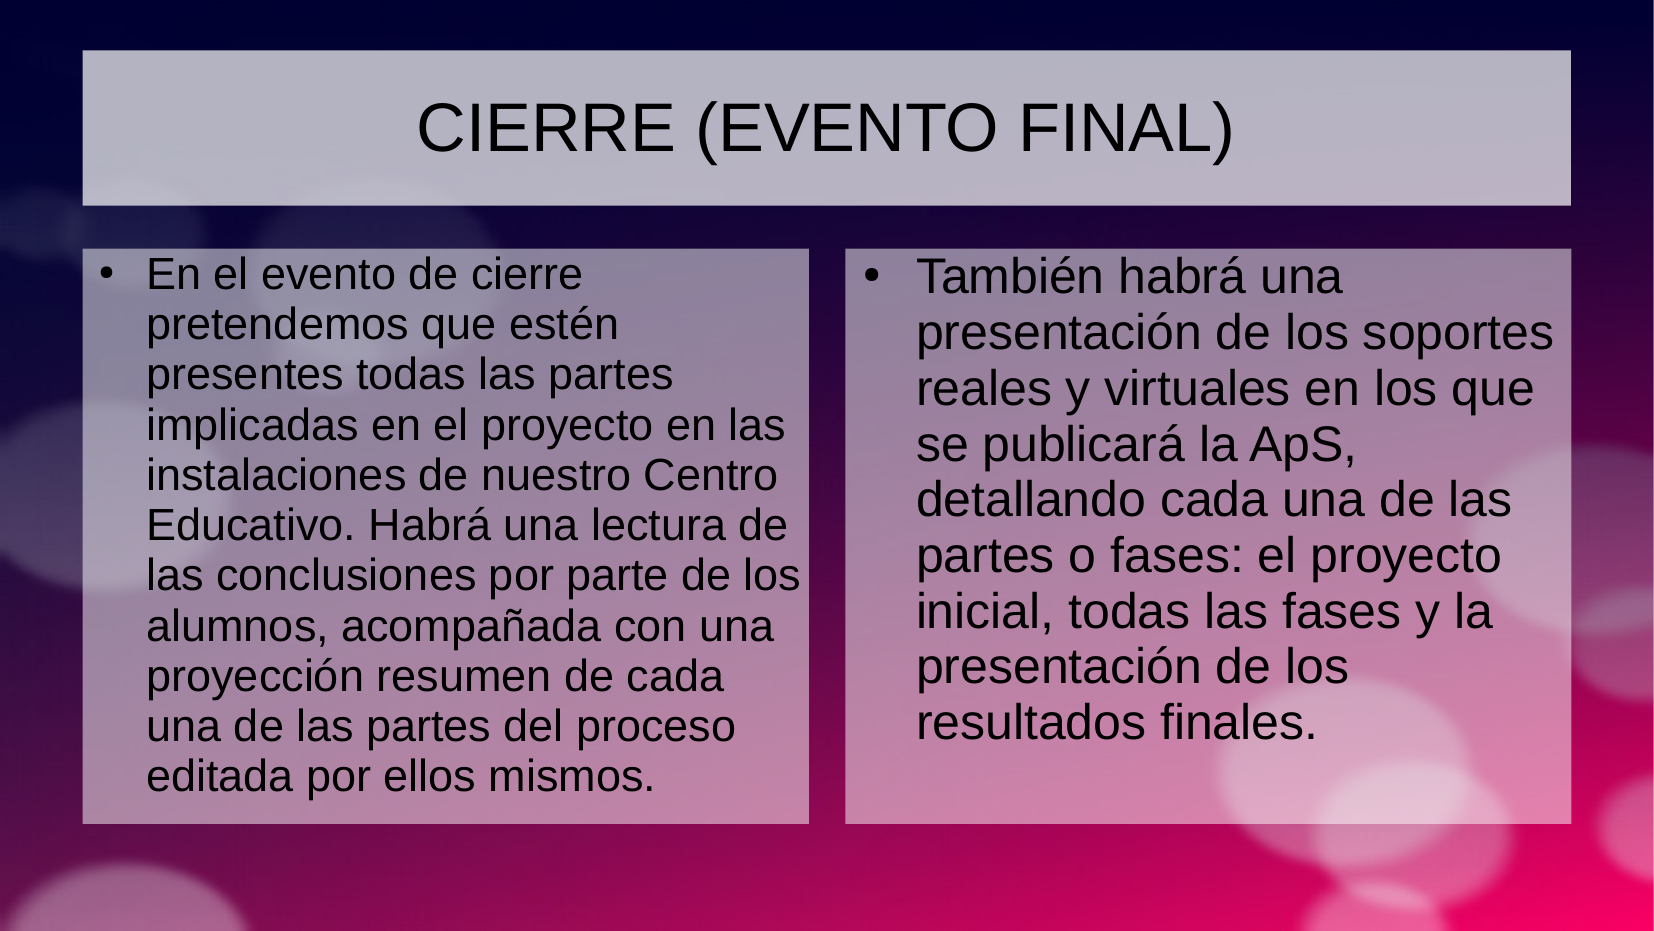

# CIERRE (EVENTO FINAL)
En el evento de cierre pretendemos que estén presentes todas las partes implicadas en el proyecto en las instalaciones de nuestro Centro Educativo. Habrá una lectura de las conclusiones por parte de los alumnos, acompañada con una proyección resumen de cada una de las partes del proceso editada por ellos mismos.
También habrá una presentación de los soportes reales y virtuales en los que se publicará la ApS, detallando cada una de las partes o fases: el proyecto inicial, todas las fases y la presentación de los resultados finales.